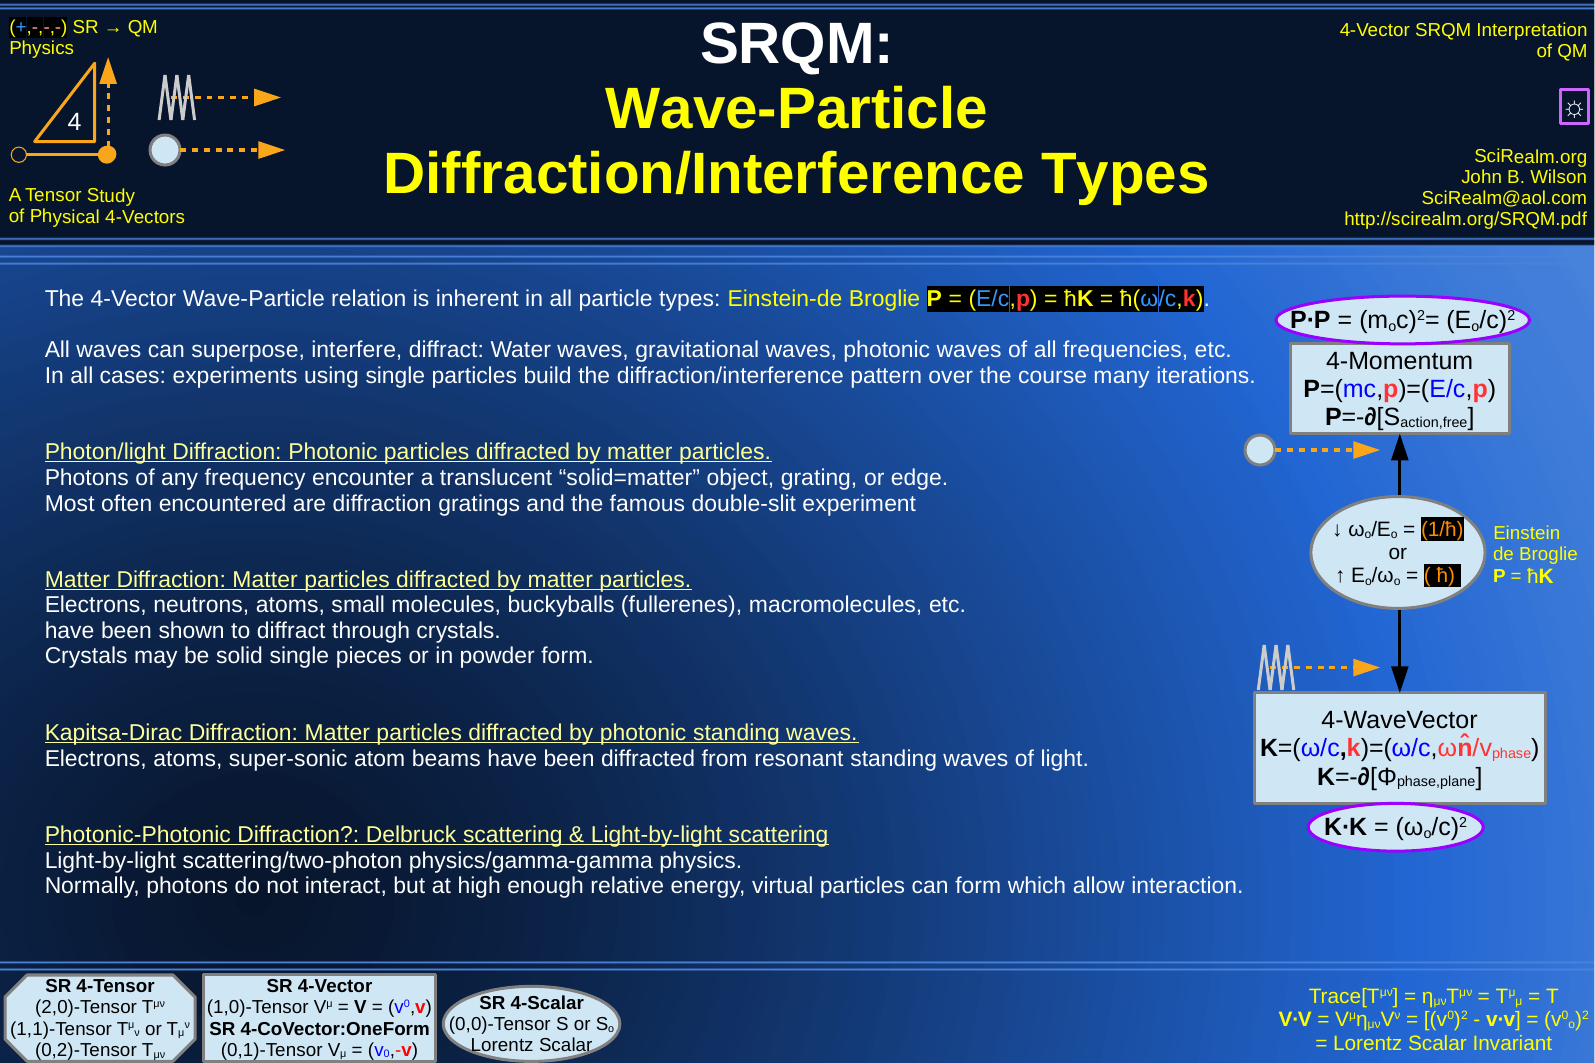

# SRQM: Wave-Particle Diffraction/Interference Types
(+,-,-,-) SR → QM
Physics
A Tensor Study
of Physical 4-Vectors
4-Vector SRQM Interpretation
of QM
SciRealm.org
John B. Wilson
SciRealm@aol.com
http://scirealm.org/SRQM.pdf
4
☼
The 4-Vector Wave-Particle relation is inherent in all particle types: Einstein-de Broglie P = (E/c,p) = ћK = ћ(ω/c,k).
All waves can superpose, interfere, diffract: Water waves, gravitational waves, photonic waves of all frequencies, etc.
In all cases: experiments using single particles build the diffraction/interference pattern over the course many iterations.
Photon/light Diffraction: Photonic particles diffracted by matter particles.
Photons of any frequency encounter a translucent “solid=matter” object, grating, or edge.
Most often encountered are diffraction gratings and the famous double-slit experiment
Matter Diffraction: Matter particles diffracted by matter particles.
Electrons, neutrons, atoms, small molecules, buckyballs (fullerenes), macromolecules, etc.
have been shown to diffract through crystals.
Crystals may be solid single pieces or in powder form.
Kapitsa-Dirac Diffraction: Matter particles diffracted by photonic standing waves.
Electrons, atoms, super-sonic atom beams have been diffracted from resonant standing waves of light.
Photonic-Photonic Diffraction?: Delbruck scattering & Light-by-light scattering
Light-by-light scattering/two-photon physics/gamma-gamma physics.
Normally, photons do not interact, but at high enough relative energy, virtual particles can form which allow interaction.
P∙P = (moc)2= (Eo/c)2
4-Momentum
P=(mc,p)=(E/c,p)
P=-∂[Saction,free]
↓ ωo/Eo = (1/ћ)
or
↑ Eo/ωo = ( ћ)
Einstein
de Broglie
P = ћK
4-WaveVector
K=(ω/c,k)=(ω/c,ωn̂/vphase)
K=-∂[Φphase,plane]
K∙K = (ωo/c)2
SR 4-Tensor
(2,0)-Tensor Tμν
(1,1)-Tensor Tμν or Tμν
(0,2)-Tensor Tμν
SR 4-Vector
(1,0)-Tensor Vμ = V = (v0,v)
SR 4-CoVector:OneForm
(0,1)-Tensor Vμ = (v0,-v)
Trace[Tμν] = ημνTμν = Tμμ = T
V∙V = VμημνVν = [(v0)2 - v∙v] = (v0o)2
= Lorentz Scalar Invariant
SR 4-Scalar
(0,0)-Tensor S or So
Lorentz Scalar